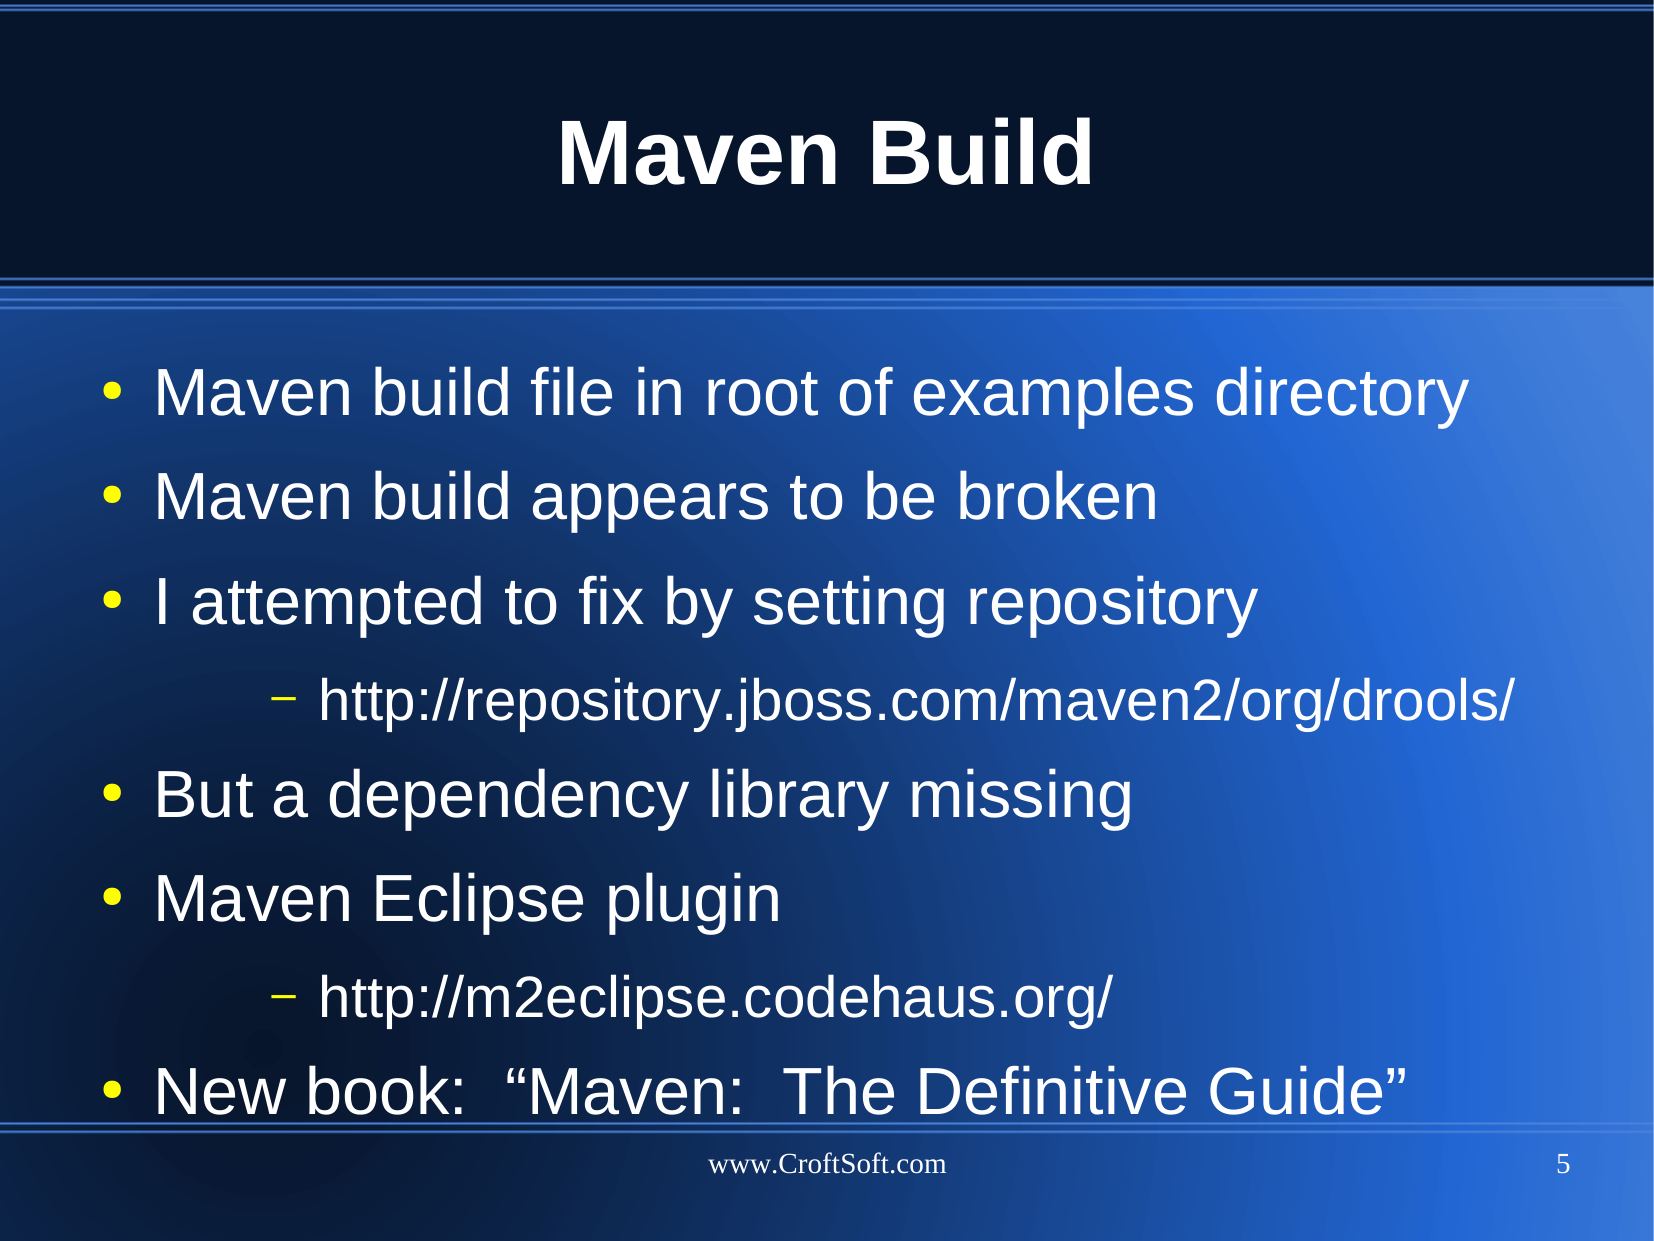

# Maven Build
Maven build file in root of examples directory
Maven build appears to be broken
I attempted to fix by setting repository
http://repository.jboss.com/maven2/org/drools/
But a dependency library missing
Maven Eclipse plugin
http://m2eclipse.codehaus.org/
New book: “Maven: The Definitive Guide”
www.CroftSoft.com
5